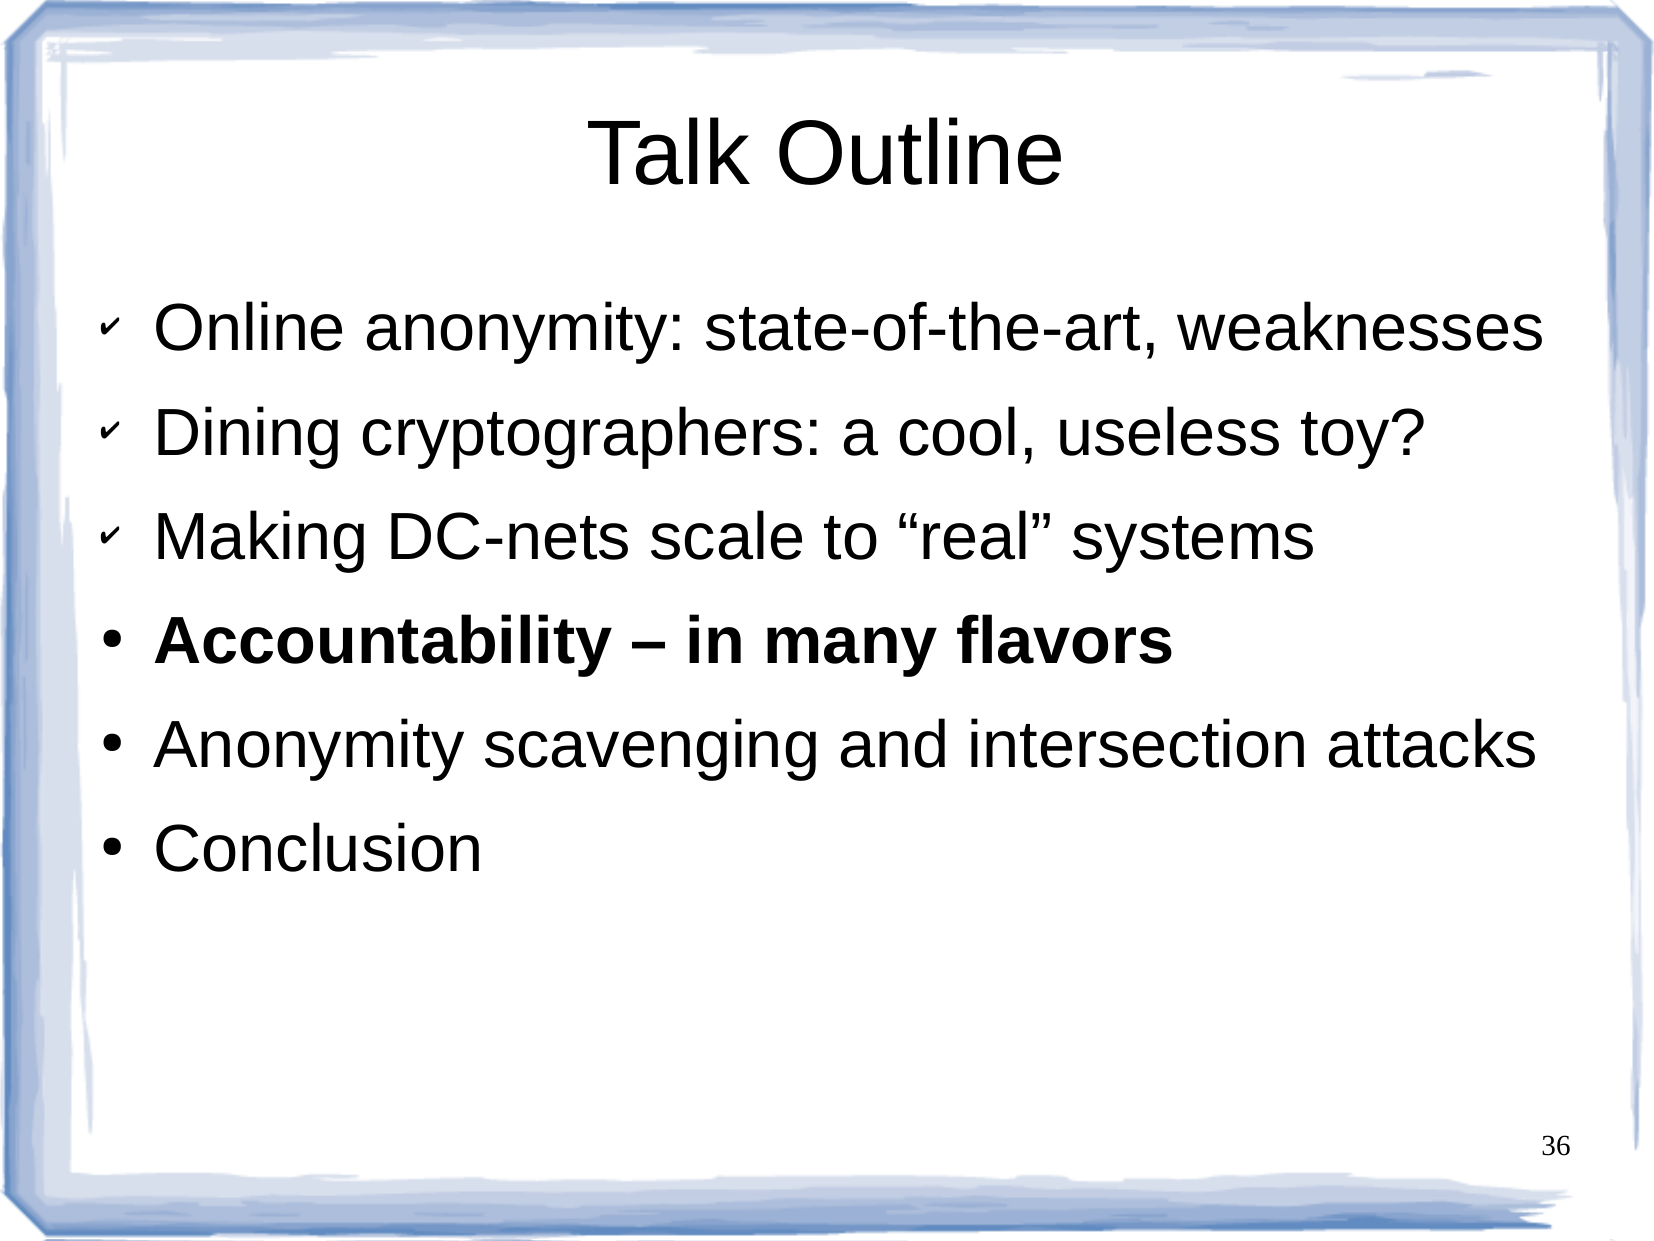

# Talk Outline
Online anonymity: state-of-the-art, weaknesses
Dining cryptographers: a cool, useless toy?
Making DC-nets scale to “real” systems
Accountability – in many flavors
Anonymity scavenging and intersection attacks
Conclusion
36